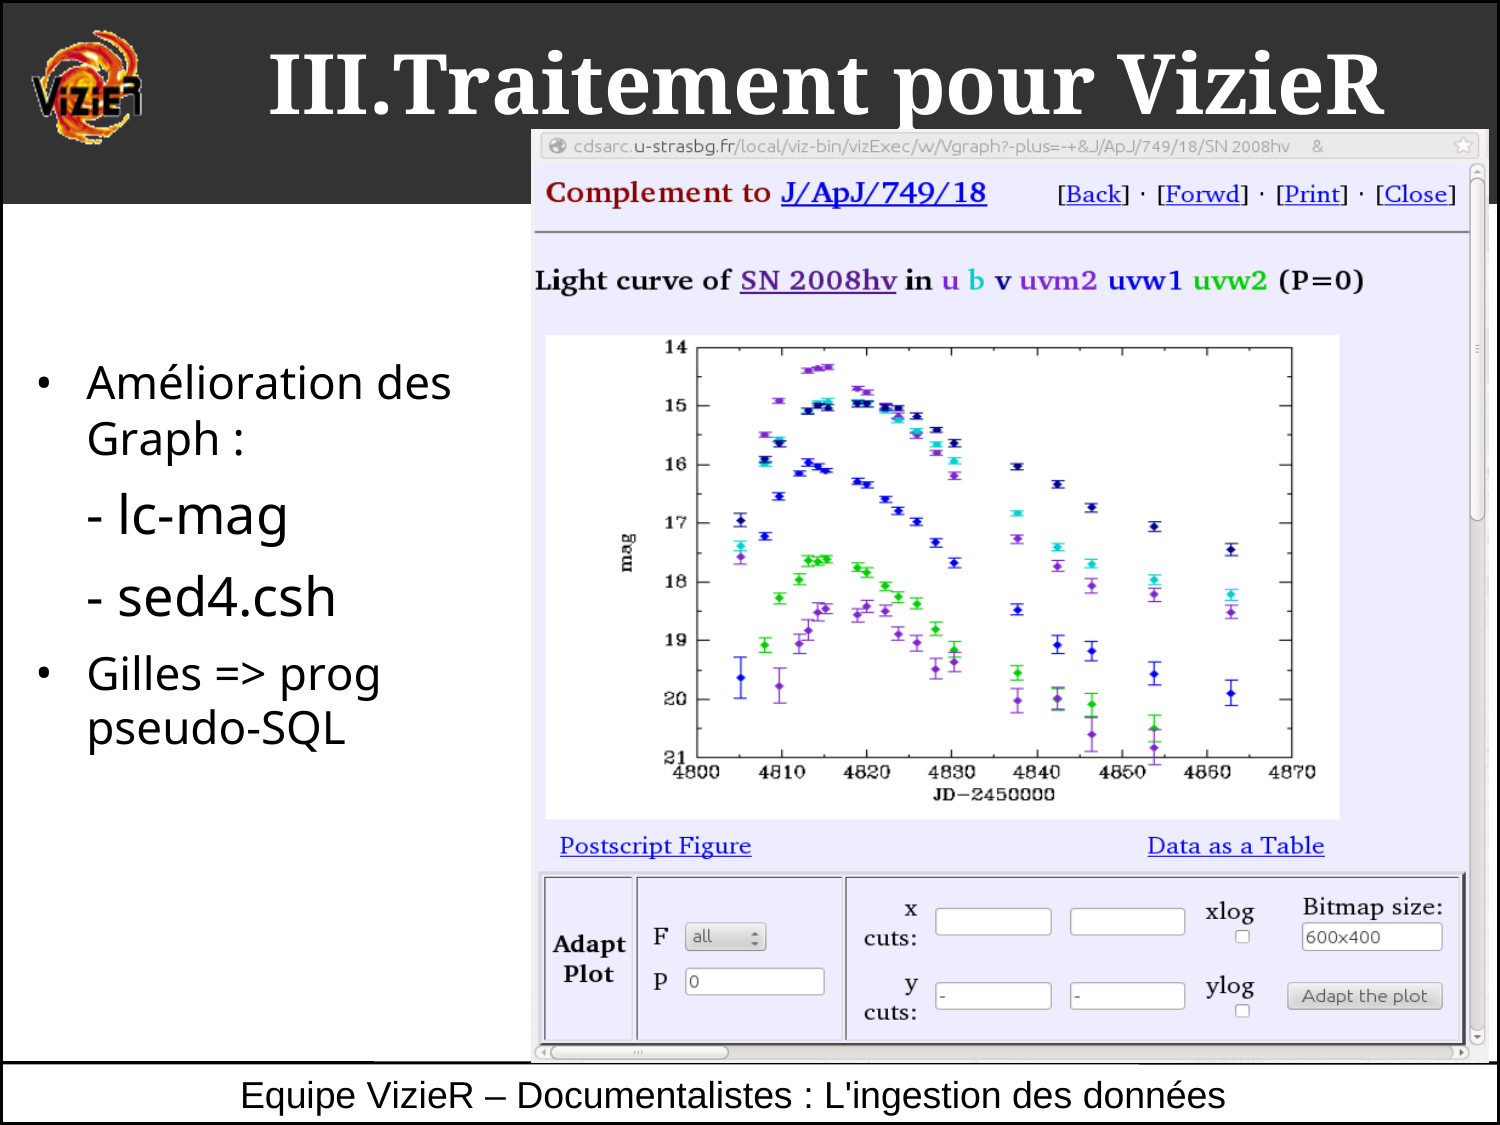

# III.Traitement pour VizieR
Amélioration des Graph :
- lc-mag
- sed4.csh
Gilles => prog pseudo-SQL